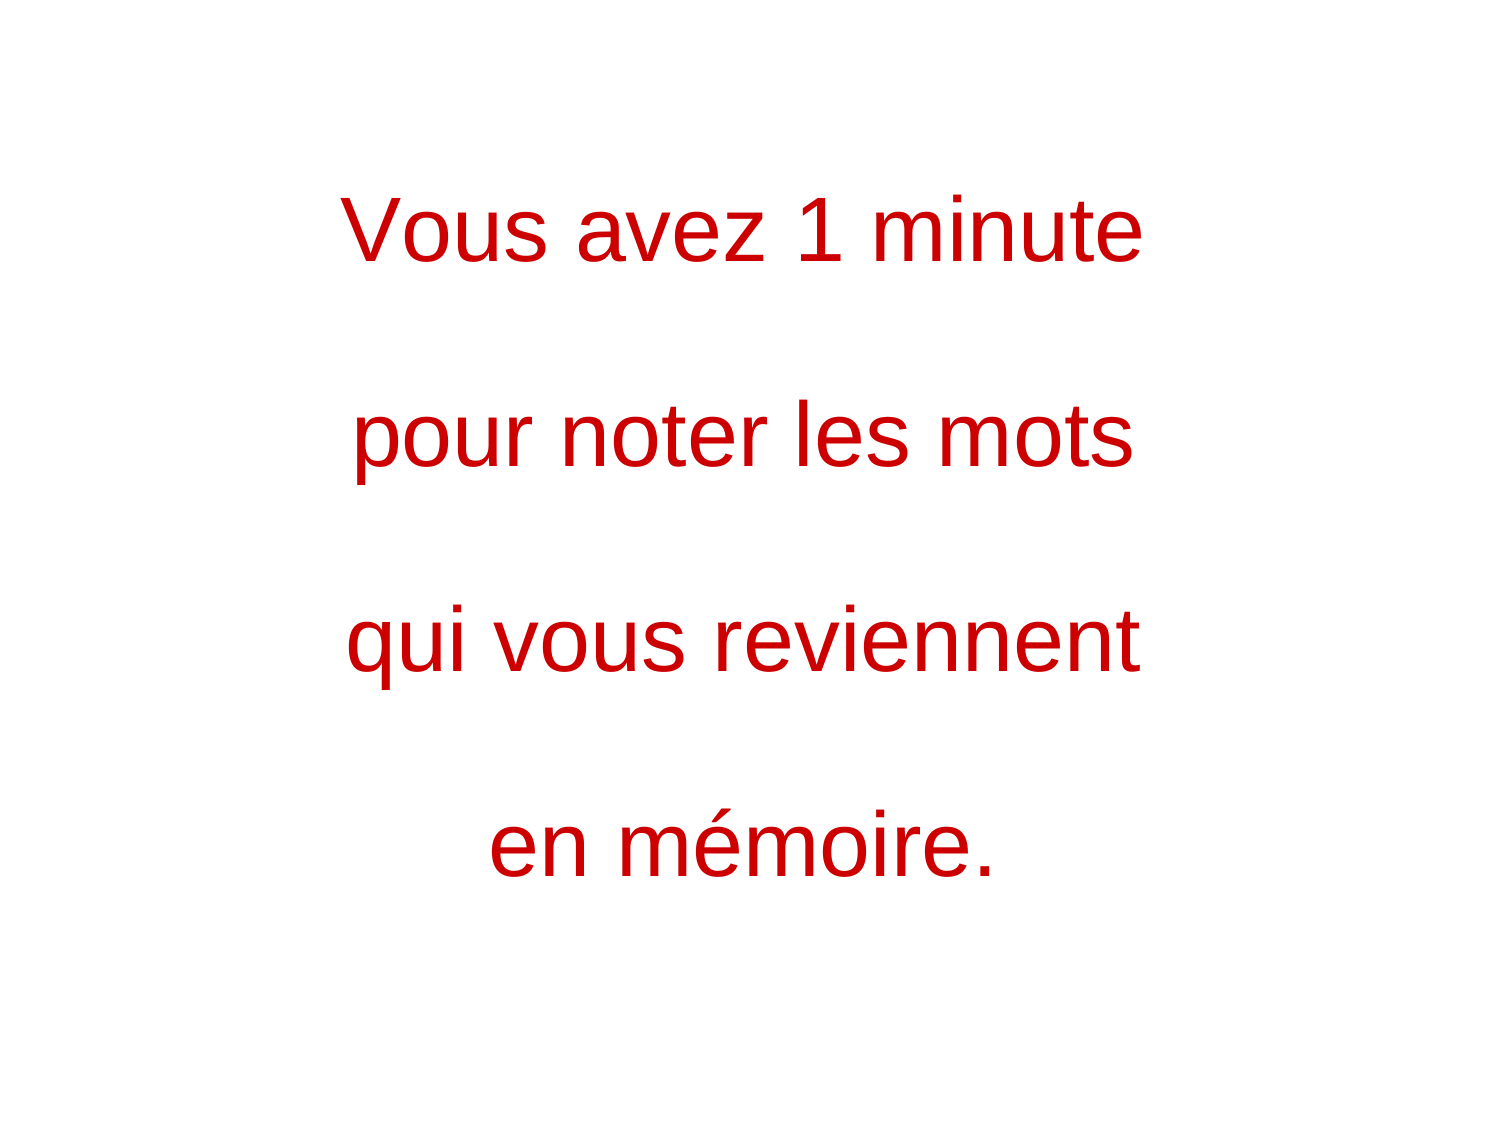

# Vous avez 1 minute pour noter les mots qui vous reviennent en mémoire.